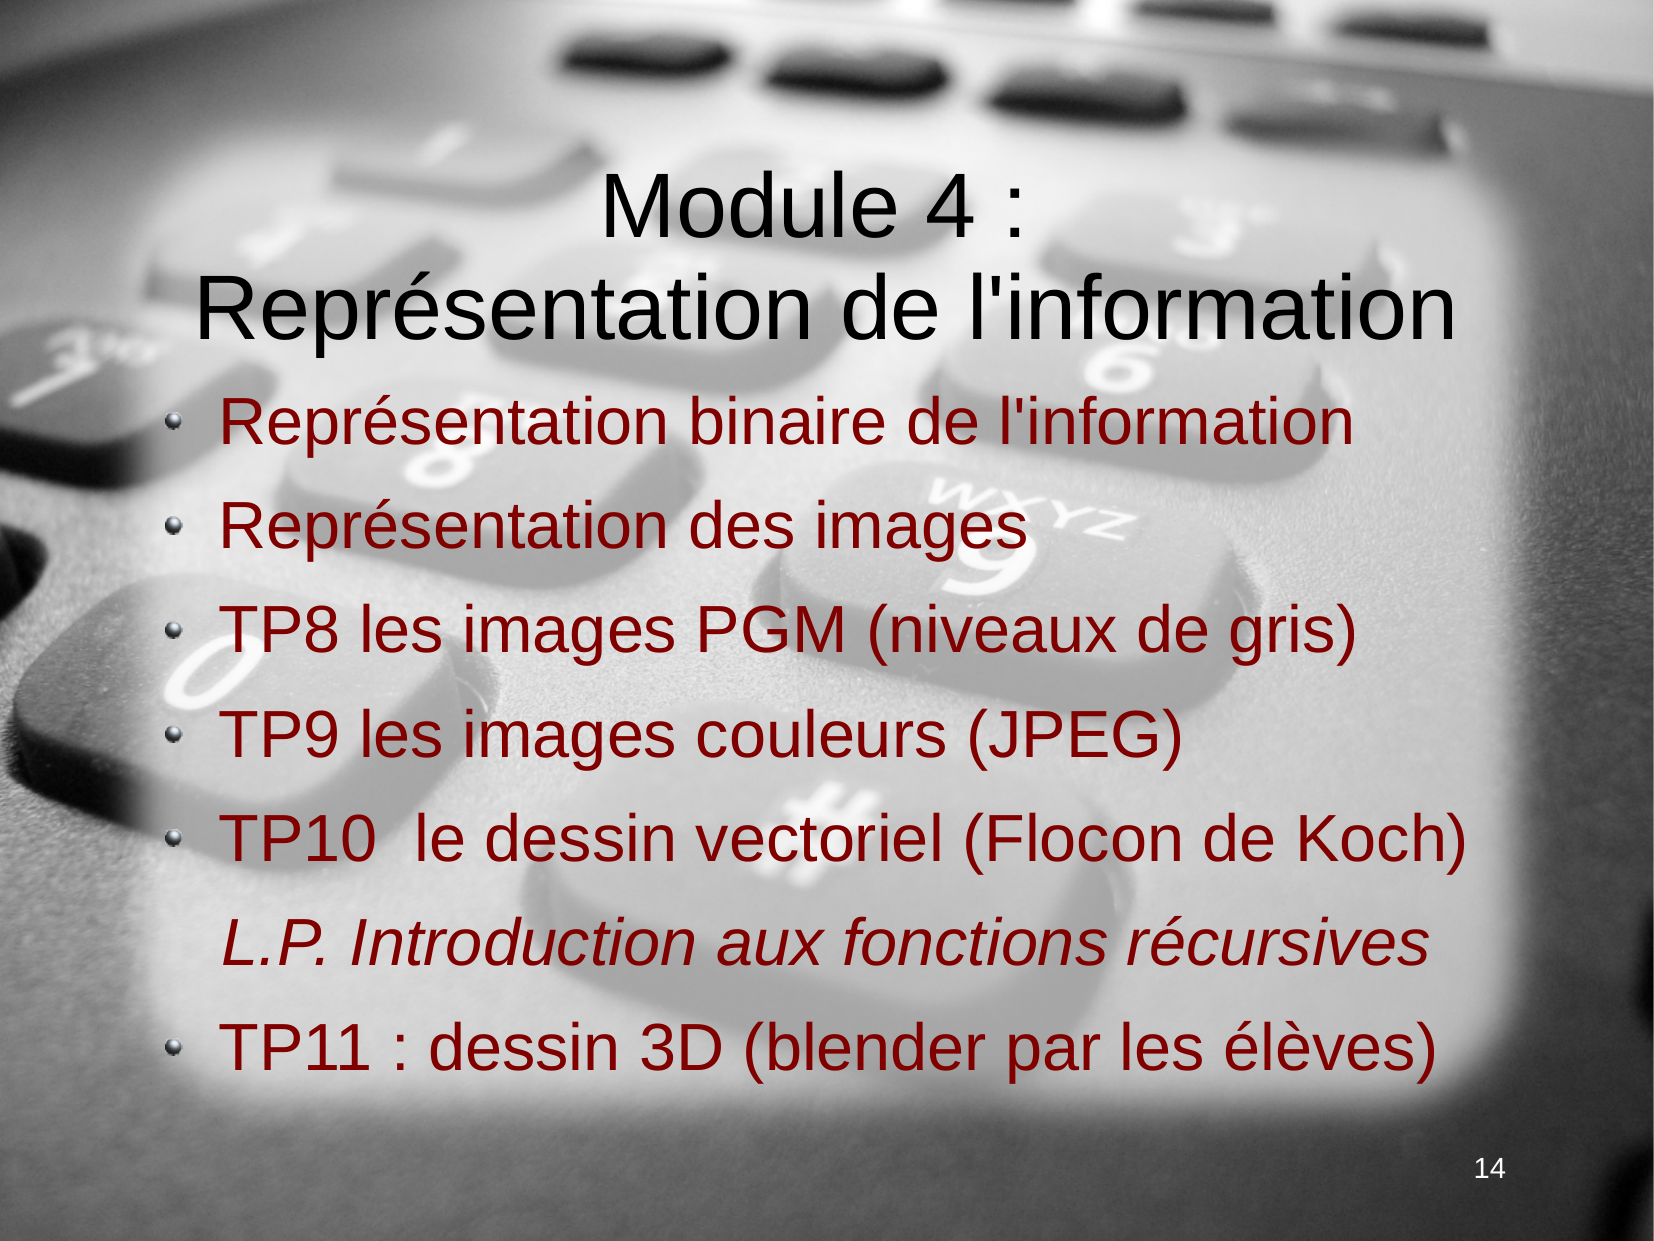

# Module 4 : Représentation de l'information
Représentation binaire de l'information
Représentation des images
TP8 les images PGM (niveaux de gris)
TP9 les images couleurs (JPEG)
TP10 le dessin vectoriel (Flocon de Koch)
 L.P. Introduction aux fonctions récursives
TP11 : dessin 3D (blender par les élèves)
14